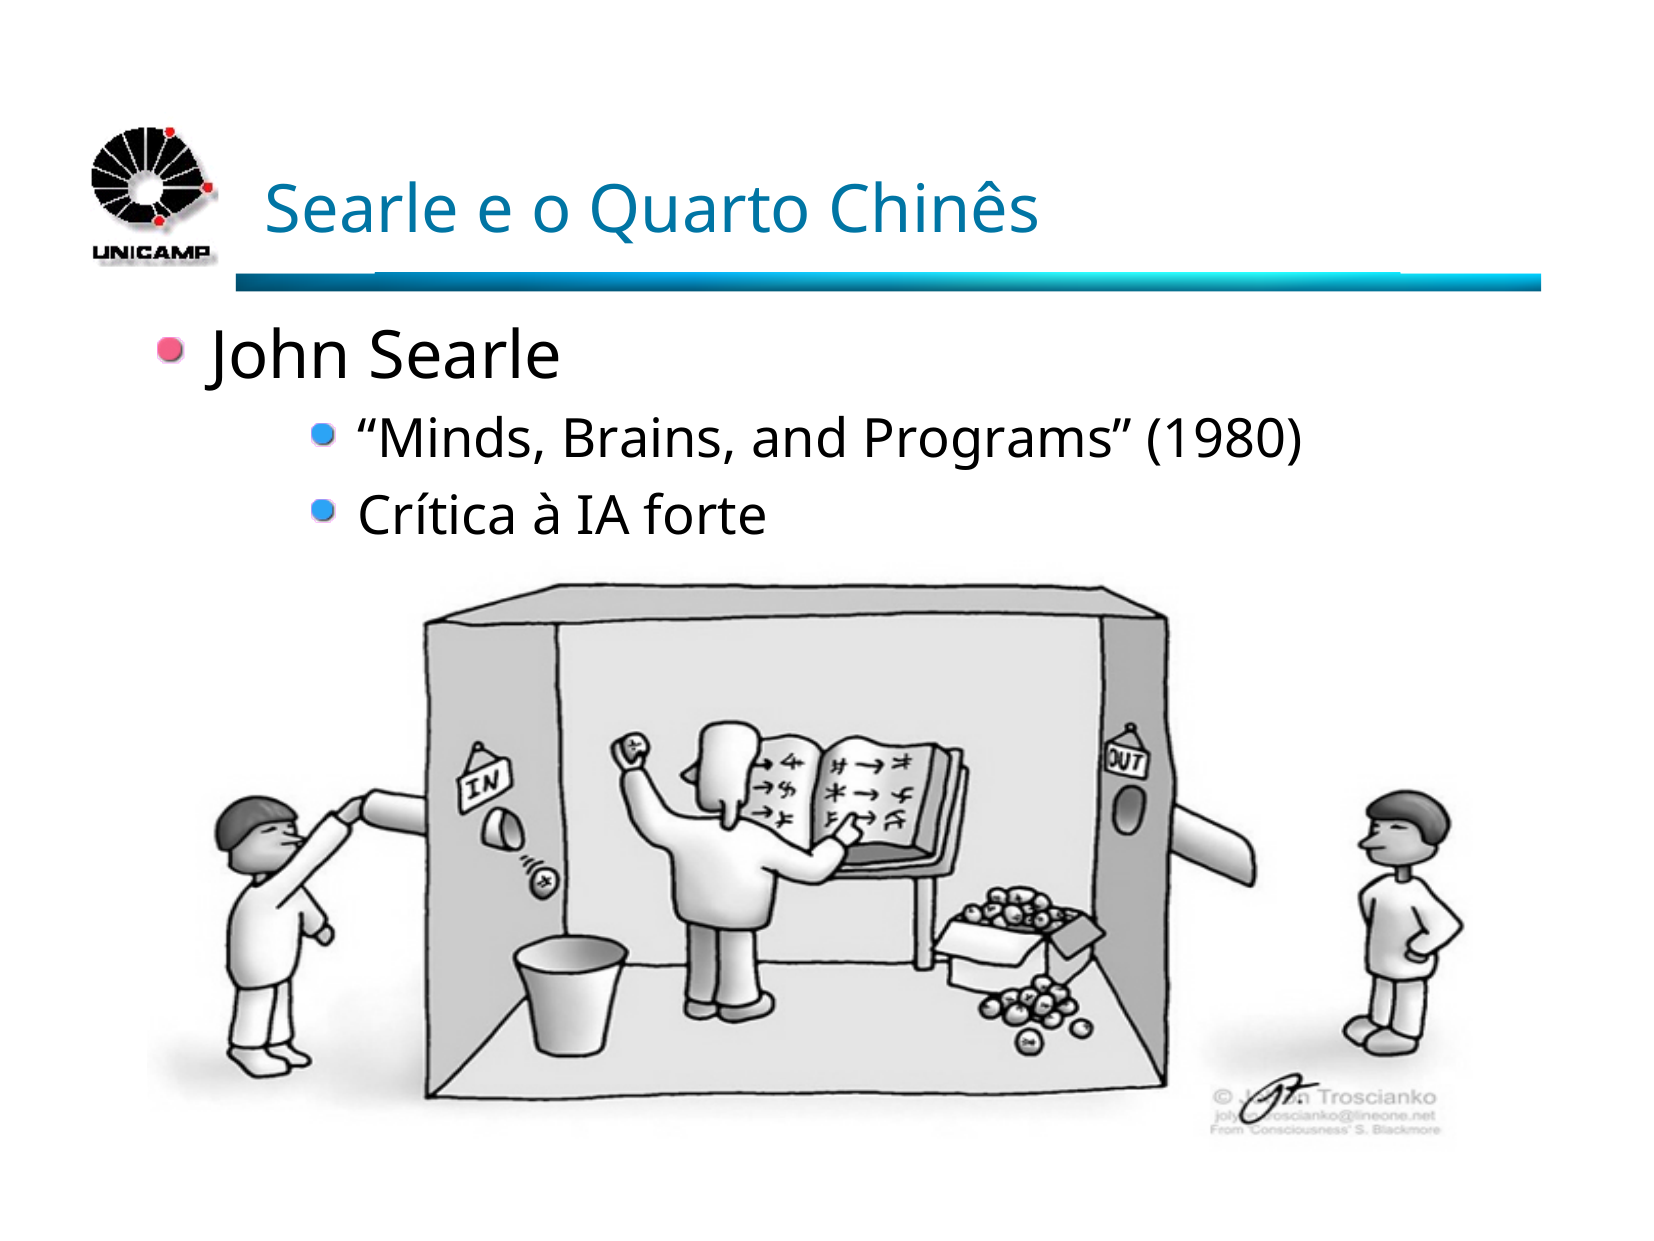

# Searle e o Quarto Chinês
John Searle
“Minds, Brains, and Programs” (1980)
Crítica à IA forte